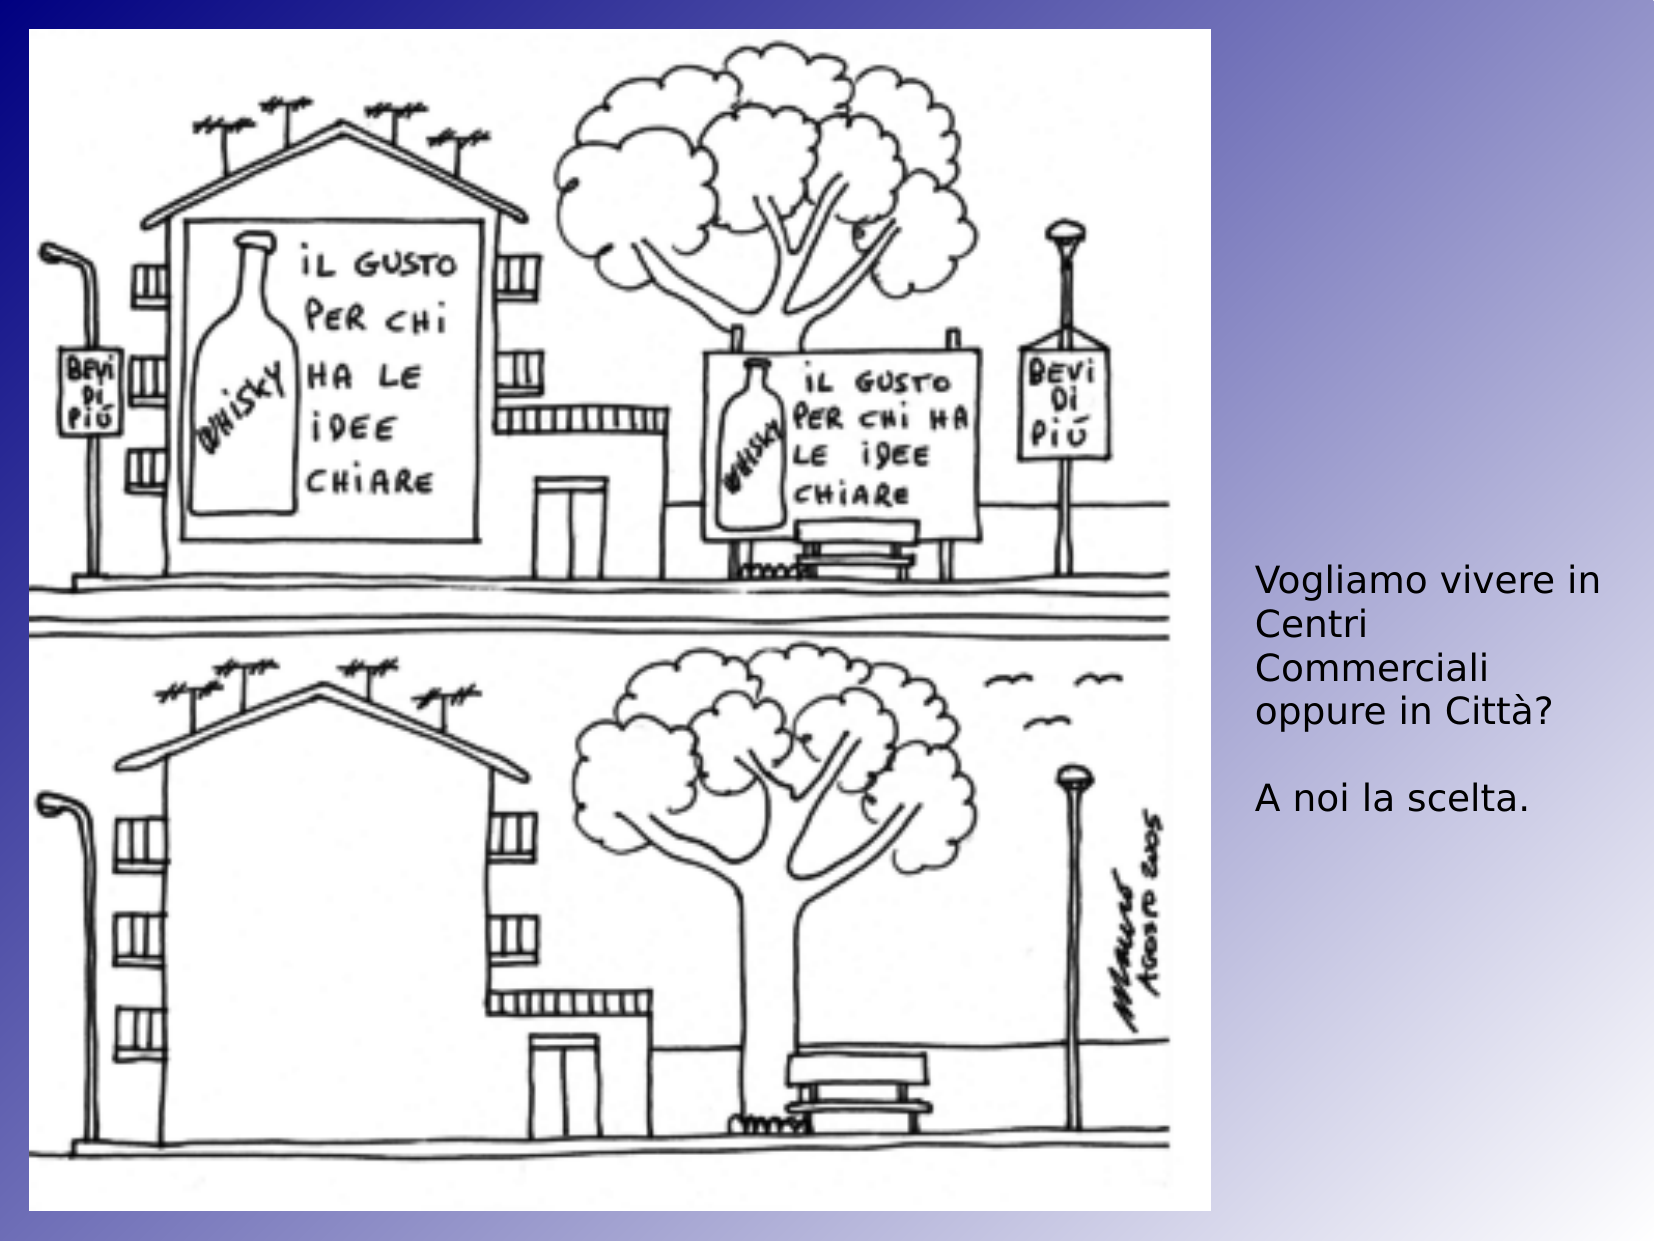

Vogliamo vivere in Centri Commerciali oppure in Città?
A noi la scelta.